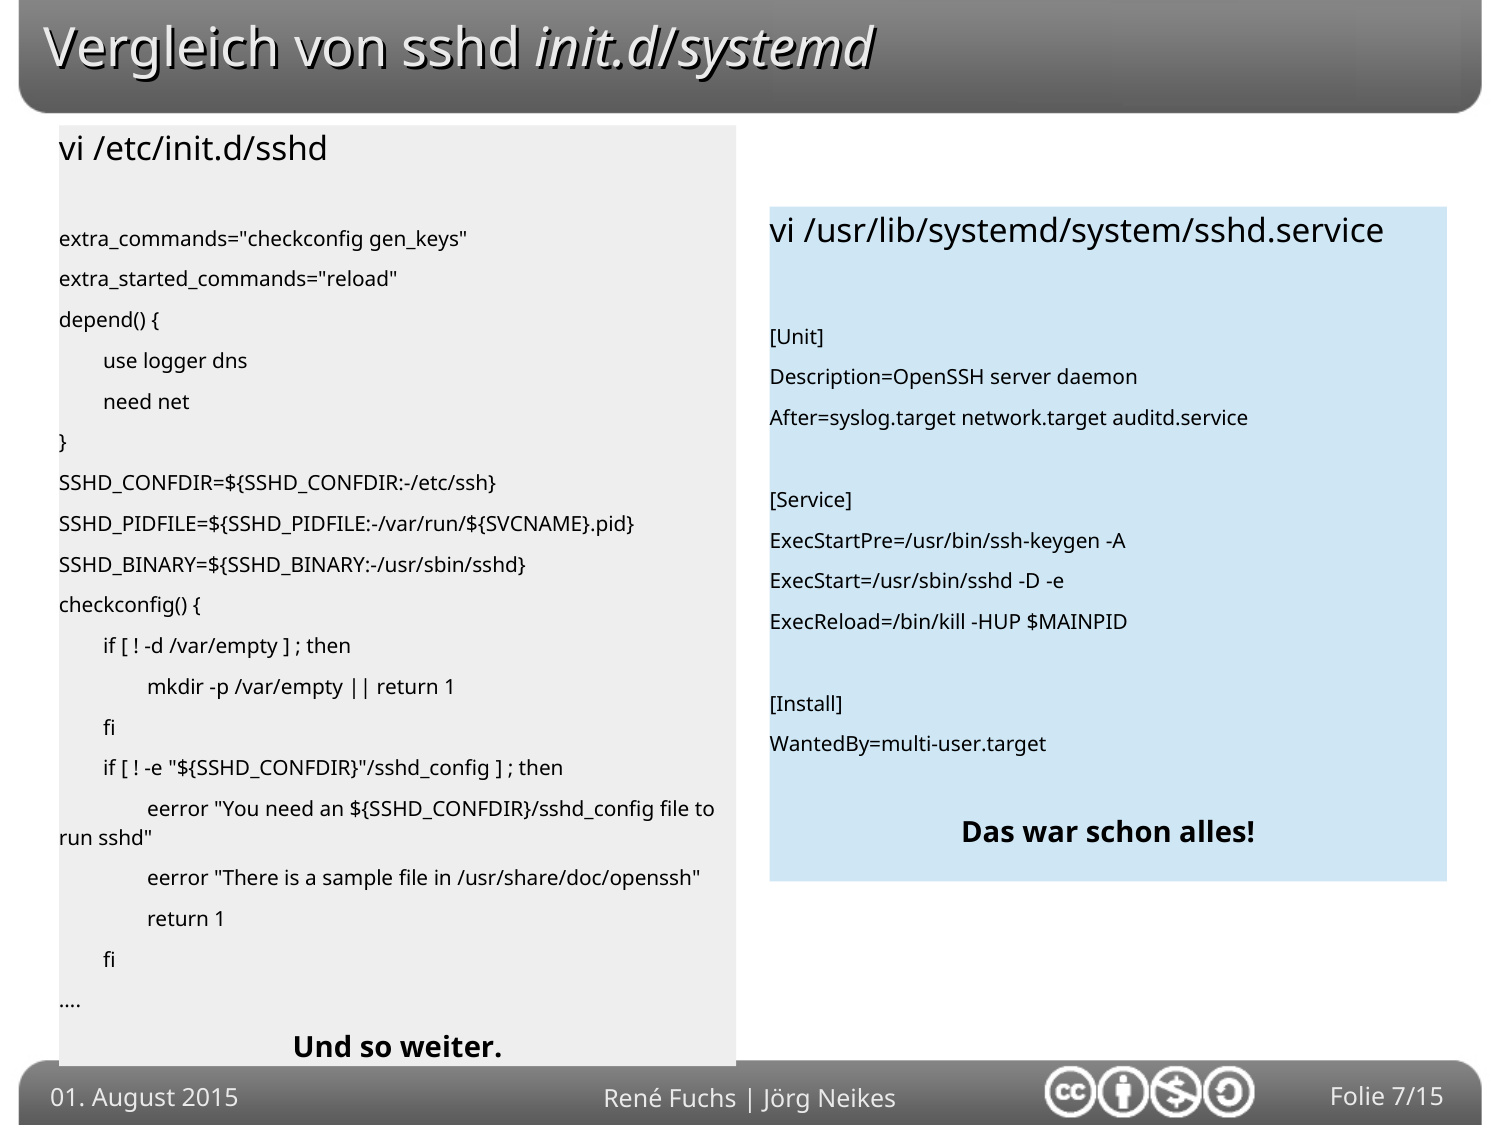

# Vergleich von sshd init.d/systemd
vi /etc/init.d/sshd
extra_commands="checkconfig gen_keys"
extra_started_commands="reload"
depend() {
 use logger dns
 need net
}
SSHD_CONFDIR=${SSHD_CONFDIR:-/etc/ssh}
SSHD_PIDFILE=${SSHD_PIDFILE:-/var/run/${SVCNAME}.pid}
SSHD_BINARY=${SSHD_BINARY:-/usr/sbin/sshd}
checkconfig() {
 if [ ! -d /var/empty ] ; then
 mkdir -p /var/empty || return 1
 fi
 if [ ! -e "${SSHD_CONFDIR}"/sshd_config ] ; then
 eerror "You need an ${SSHD_CONFDIR}/sshd_config file to run sshd"
 eerror "There is a sample file in /usr/share/doc/openssh"
 return 1
 fi
….
Und so weiter.
vi /usr/lib/systemd/system/sshd.service
[Unit]
Description=OpenSSH server daemon
After=syslog.target network.target auditd.service
[Service]
ExecStartPre=/usr/bin/ssh-keygen -A
ExecStart=/usr/sbin/sshd -D -e
ExecReload=/bin/kill -HUP $MAINPID
[Install]
WantedBy=multi-user.target
Das war schon alles!
7
01. August 2015
René Fuchs | Jörg Neikes